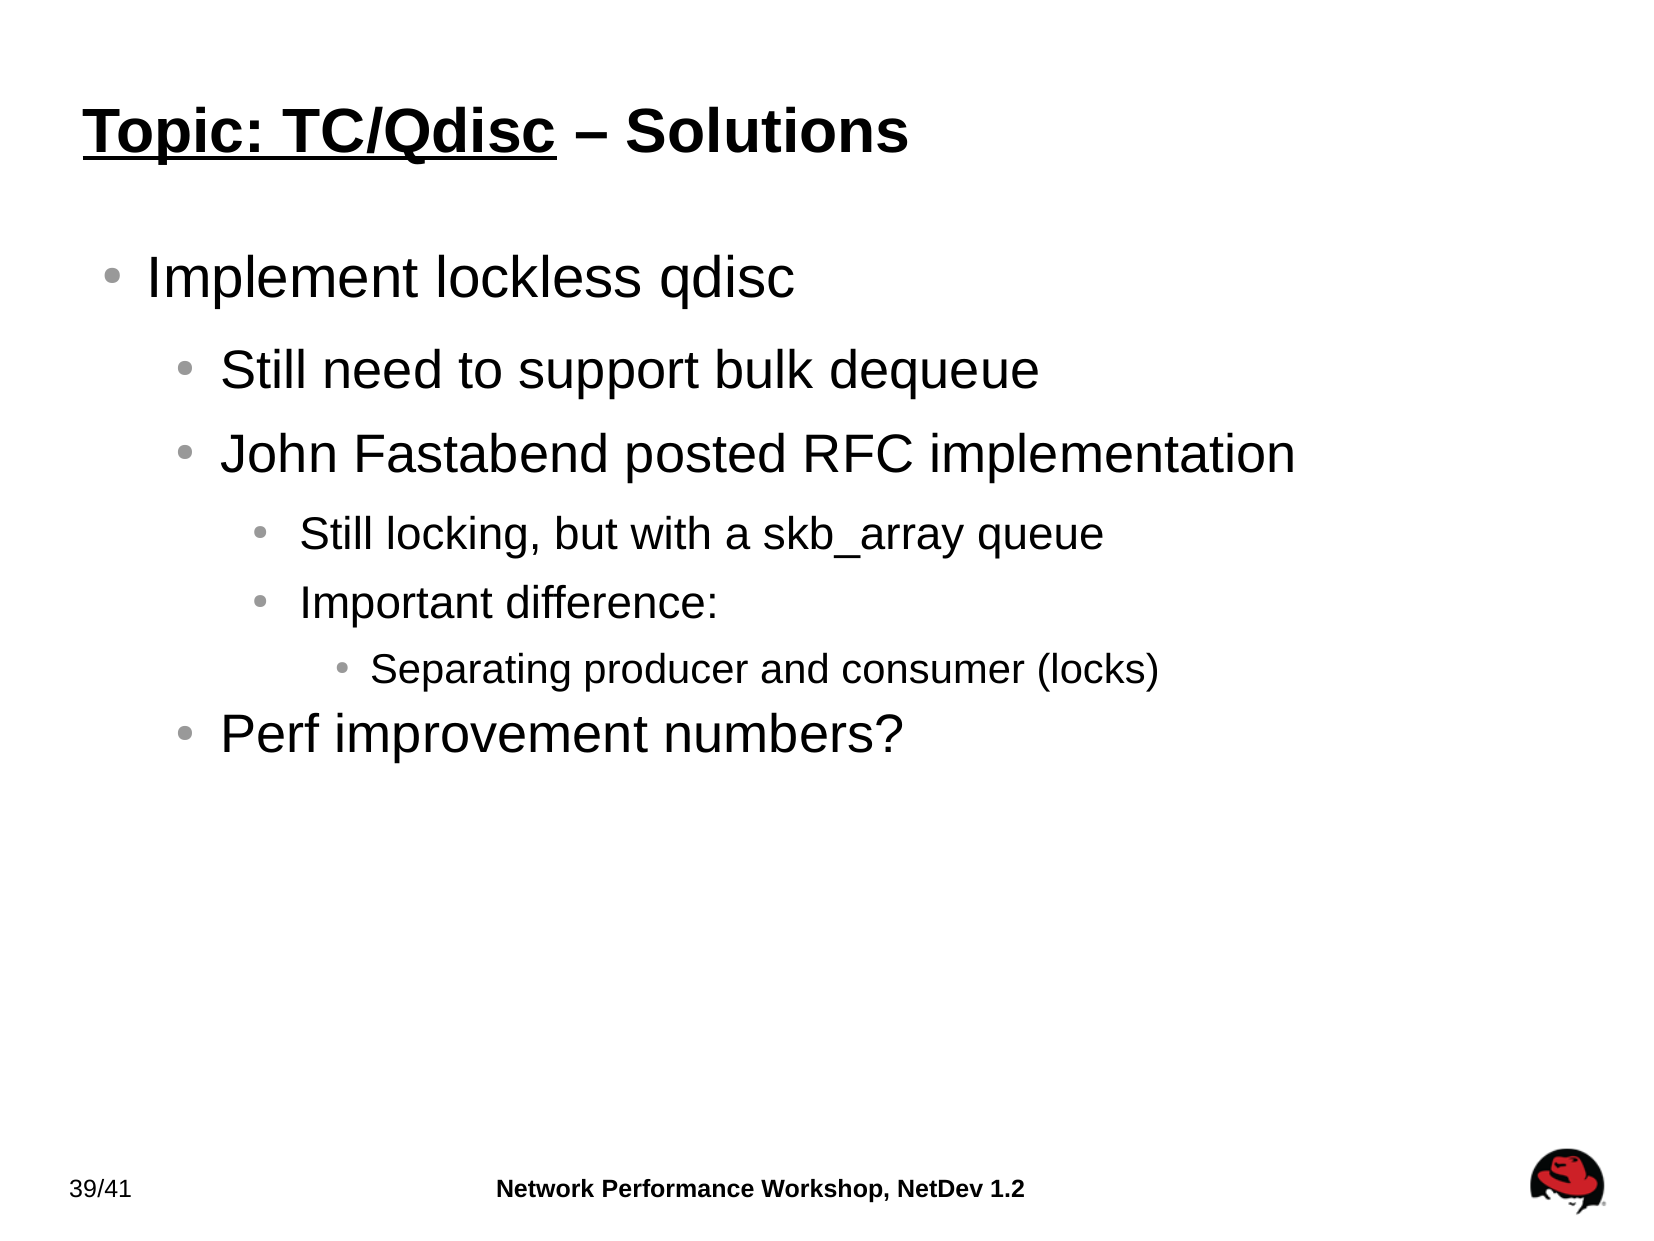

# Topic: TC/Qdisc – Solutions
Implement lockless qdisc
Still need to support bulk dequeue
John Fastabend posted RFC implementation
Still locking, but with a skb_array queue
Important difference:
Separating producer and consumer (locks)
Perf improvement numbers?